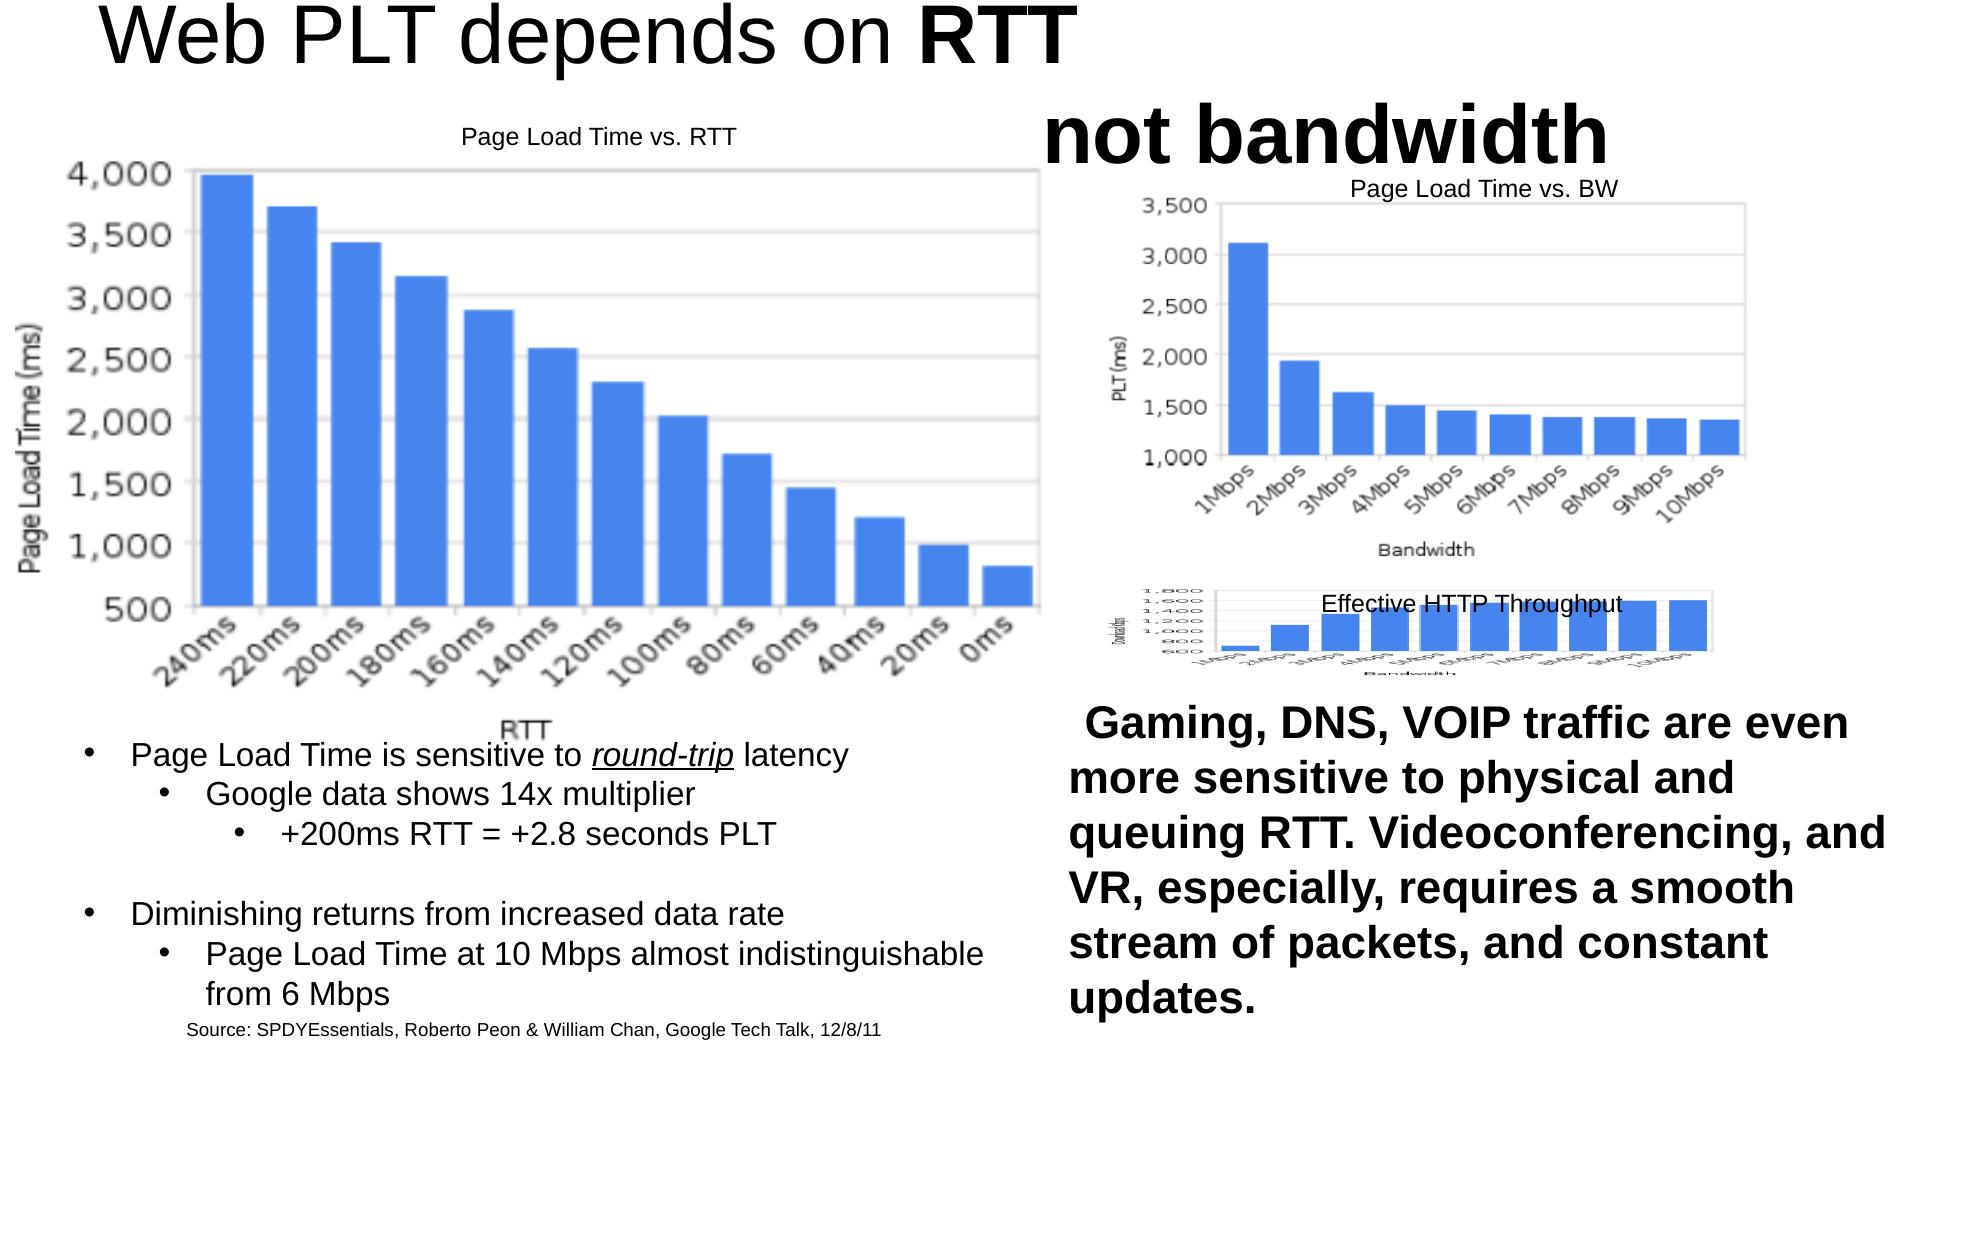

# Web PLT depends on RTT not bandwidth
Page Load Time vs. RTT
Page Load Time vs. BW
Effective HTTP Throughput
Gaming, DNS, VOIP traffic are even more sensitive to physical and queuing RTT. Videoconferencing, and VR, especially, requires a smooth stream of packets, and constant updates.
Page Load Time is sensitive to round-trip latency
Google data shows 14x multiplier
+200ms RTT = +2.8 seconds PLT
Diminishing returns from increased data rate
Page Load Time at 10 Mbps almost indistinguishable from 6 Mbps
Source: SPDYEssentials, Roberto Peon & William Chan, Google Tech Talk, 12/8/11